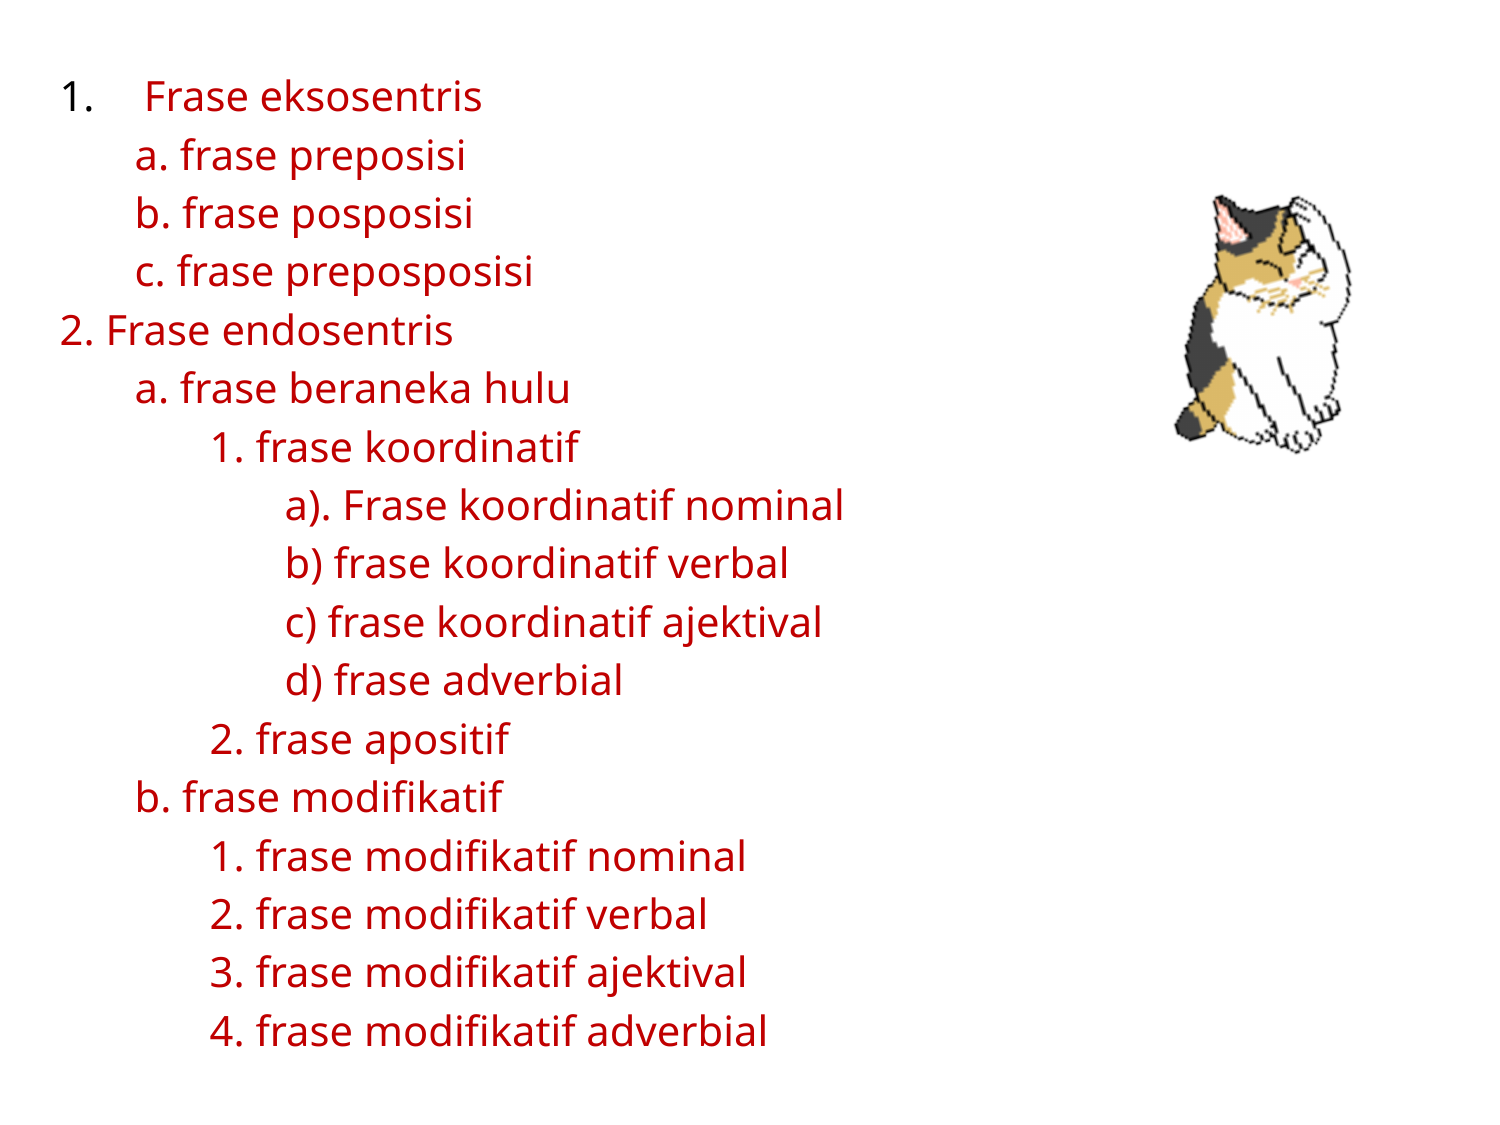

Frase eksosentris
	a. frase preposisi
	b. frase posposisi
	c. frase preposposisi
2. Frase endosentris
	a. frase beraneka hulu
		1. frase koordinatif
			a). Frase koordinatif nominal
			b) frase koordinatif verbal
			c) frase koordinatif ajektival
			d) frase adverbial
		2. frase apositif
	b. frase modifikatif
		1. frase modifikatif nominal
		2. frase modifikatif verbal
		3. frase modifikatif ajektival
		4. frase modifikatif adverbial
#